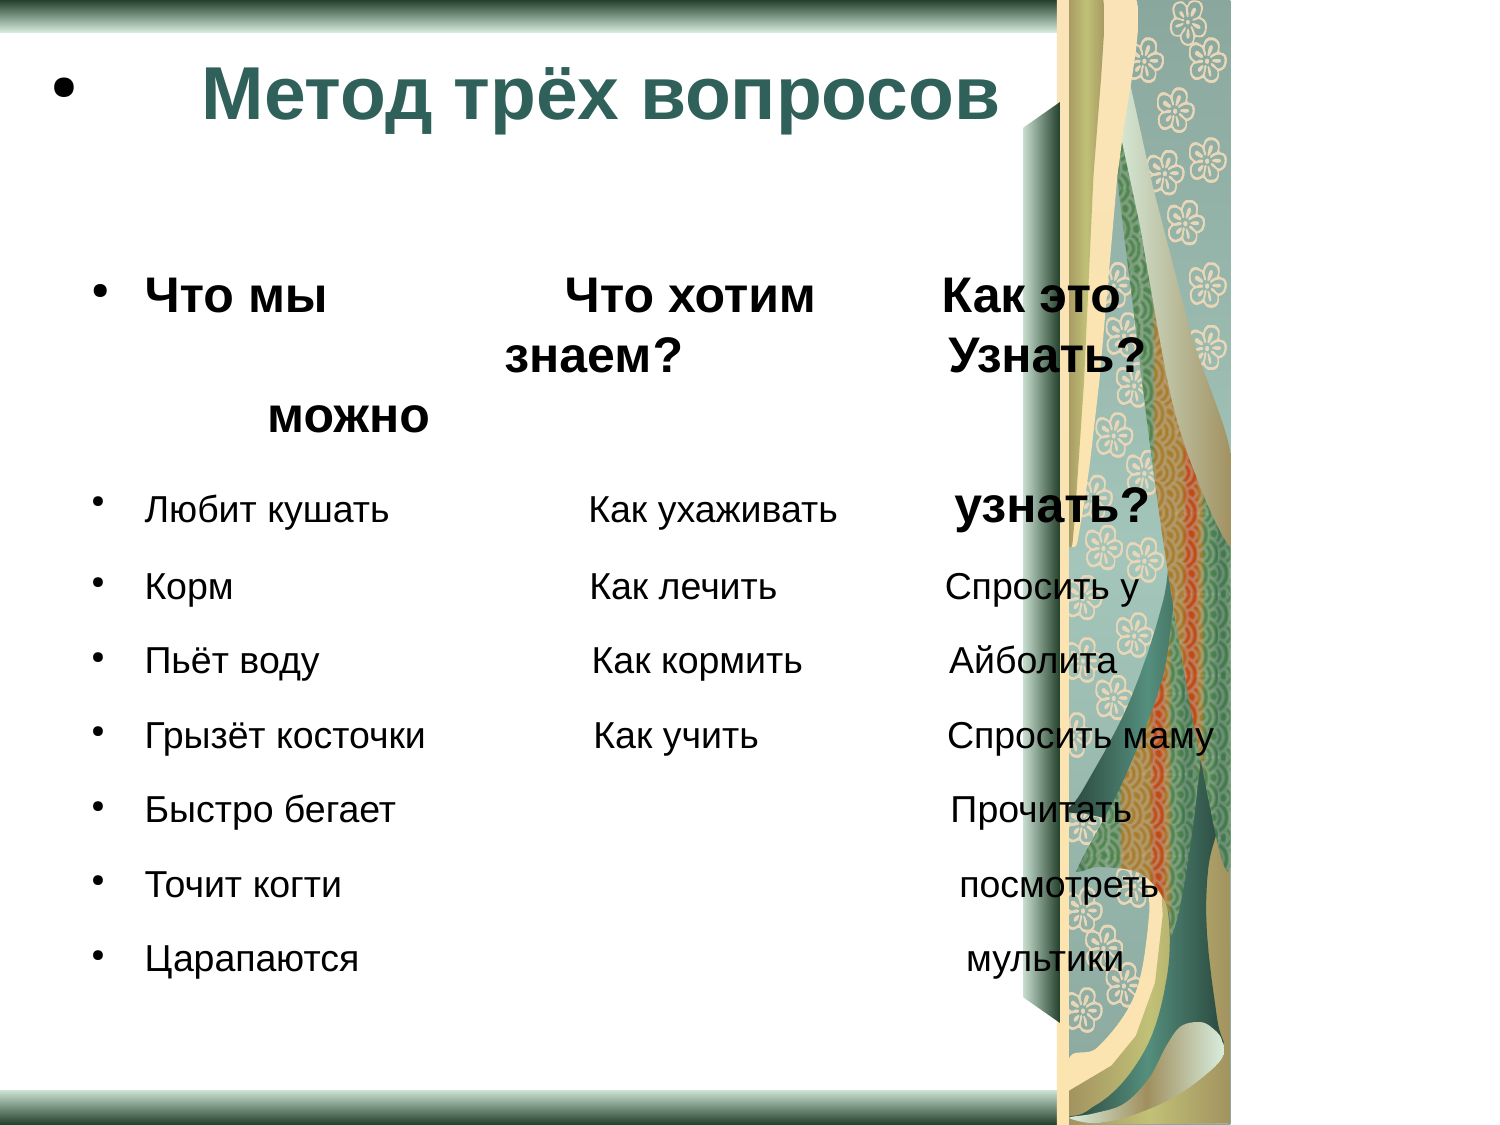

# Метод трёх вопросов
Что мы Что хотим Как это знаем? Узнать? можно
Любит кушать Как ухаживать узнать?
Корм Как лечить Спросить у
Пьёт воду Как кормить Айболита
Грызёт косточки Как учить Спросить маму
Быстро бегает Прочитать
Точит когти посмотреть
Царапаются мультики